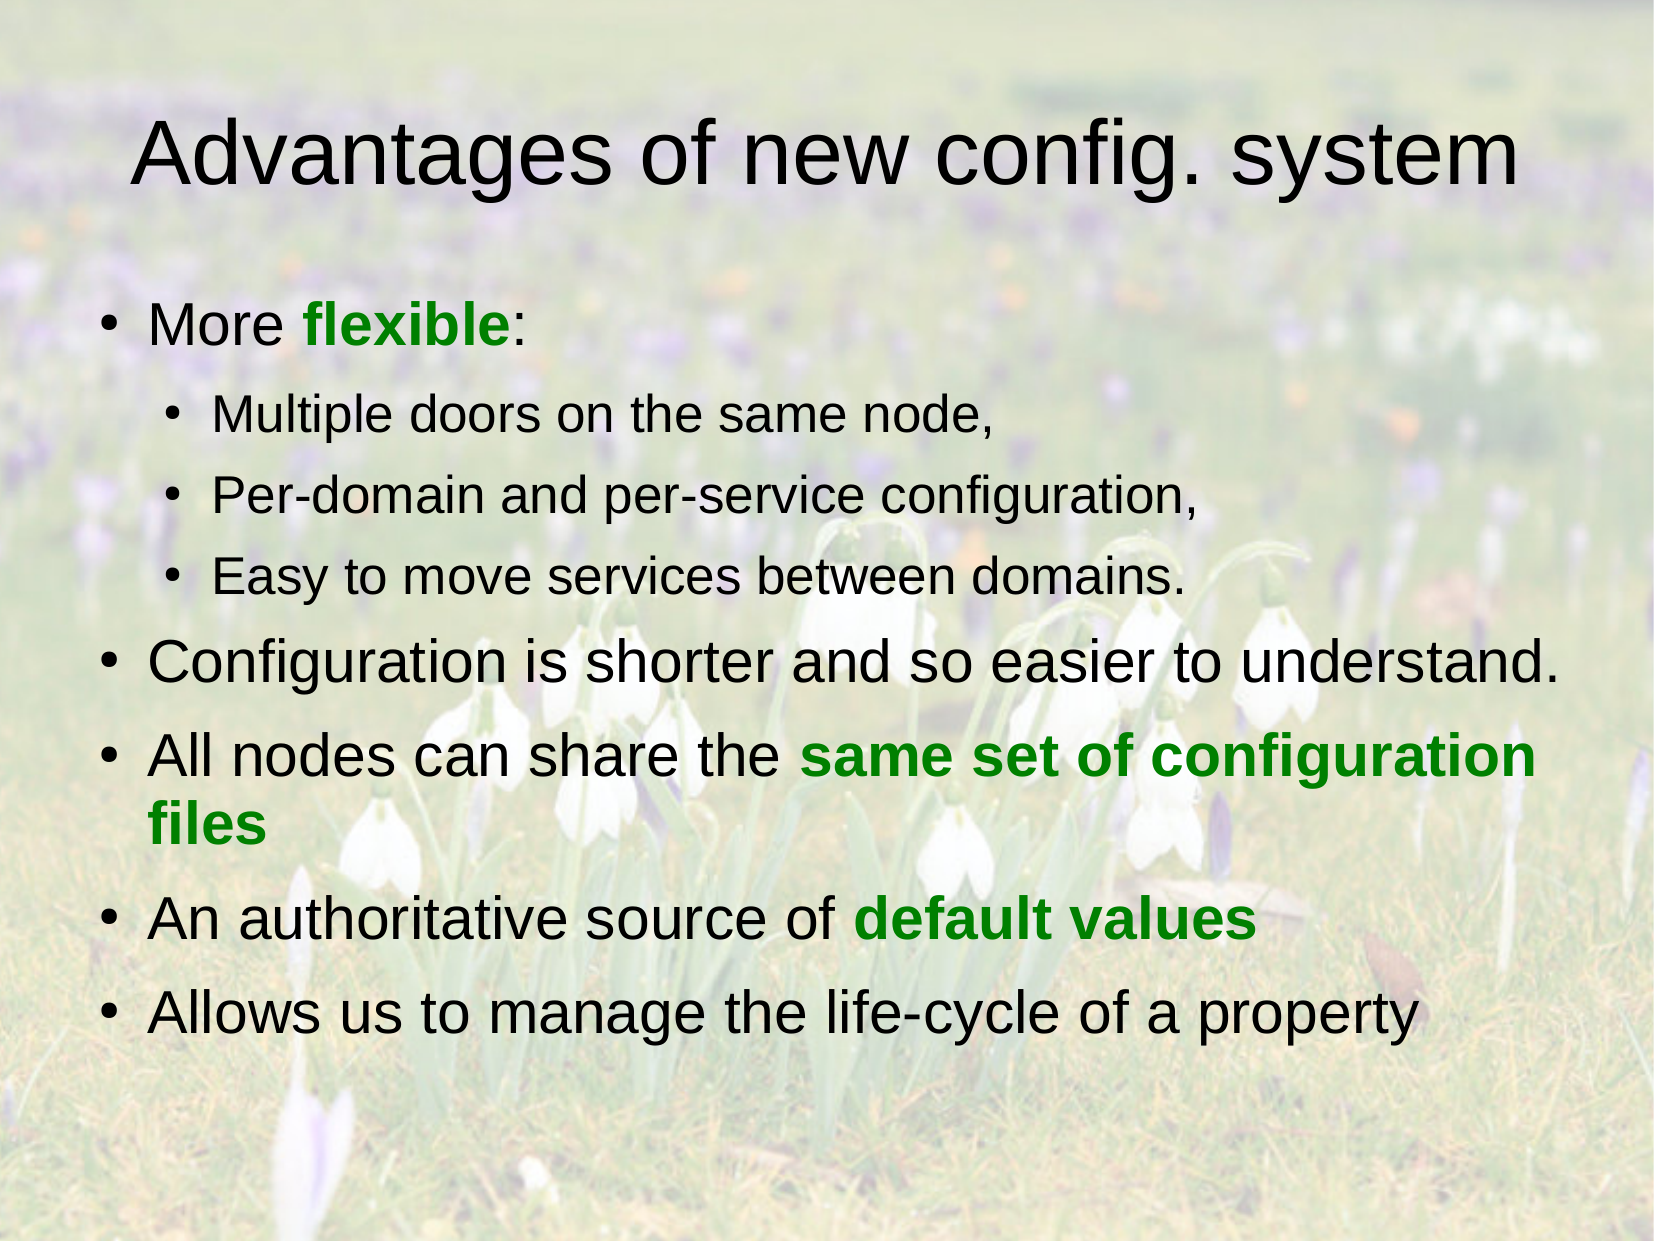

# Advantages of new config. system
More flexible:
Multiple doors on the same node,
Per-domain and per-service configuration,
Easy to move services between domains.
Configuration is shorter and so easier to understand.
All nodes can share the same set of configuration files
An authoritative source of default values
Allows us to manage the life-cycle of a property